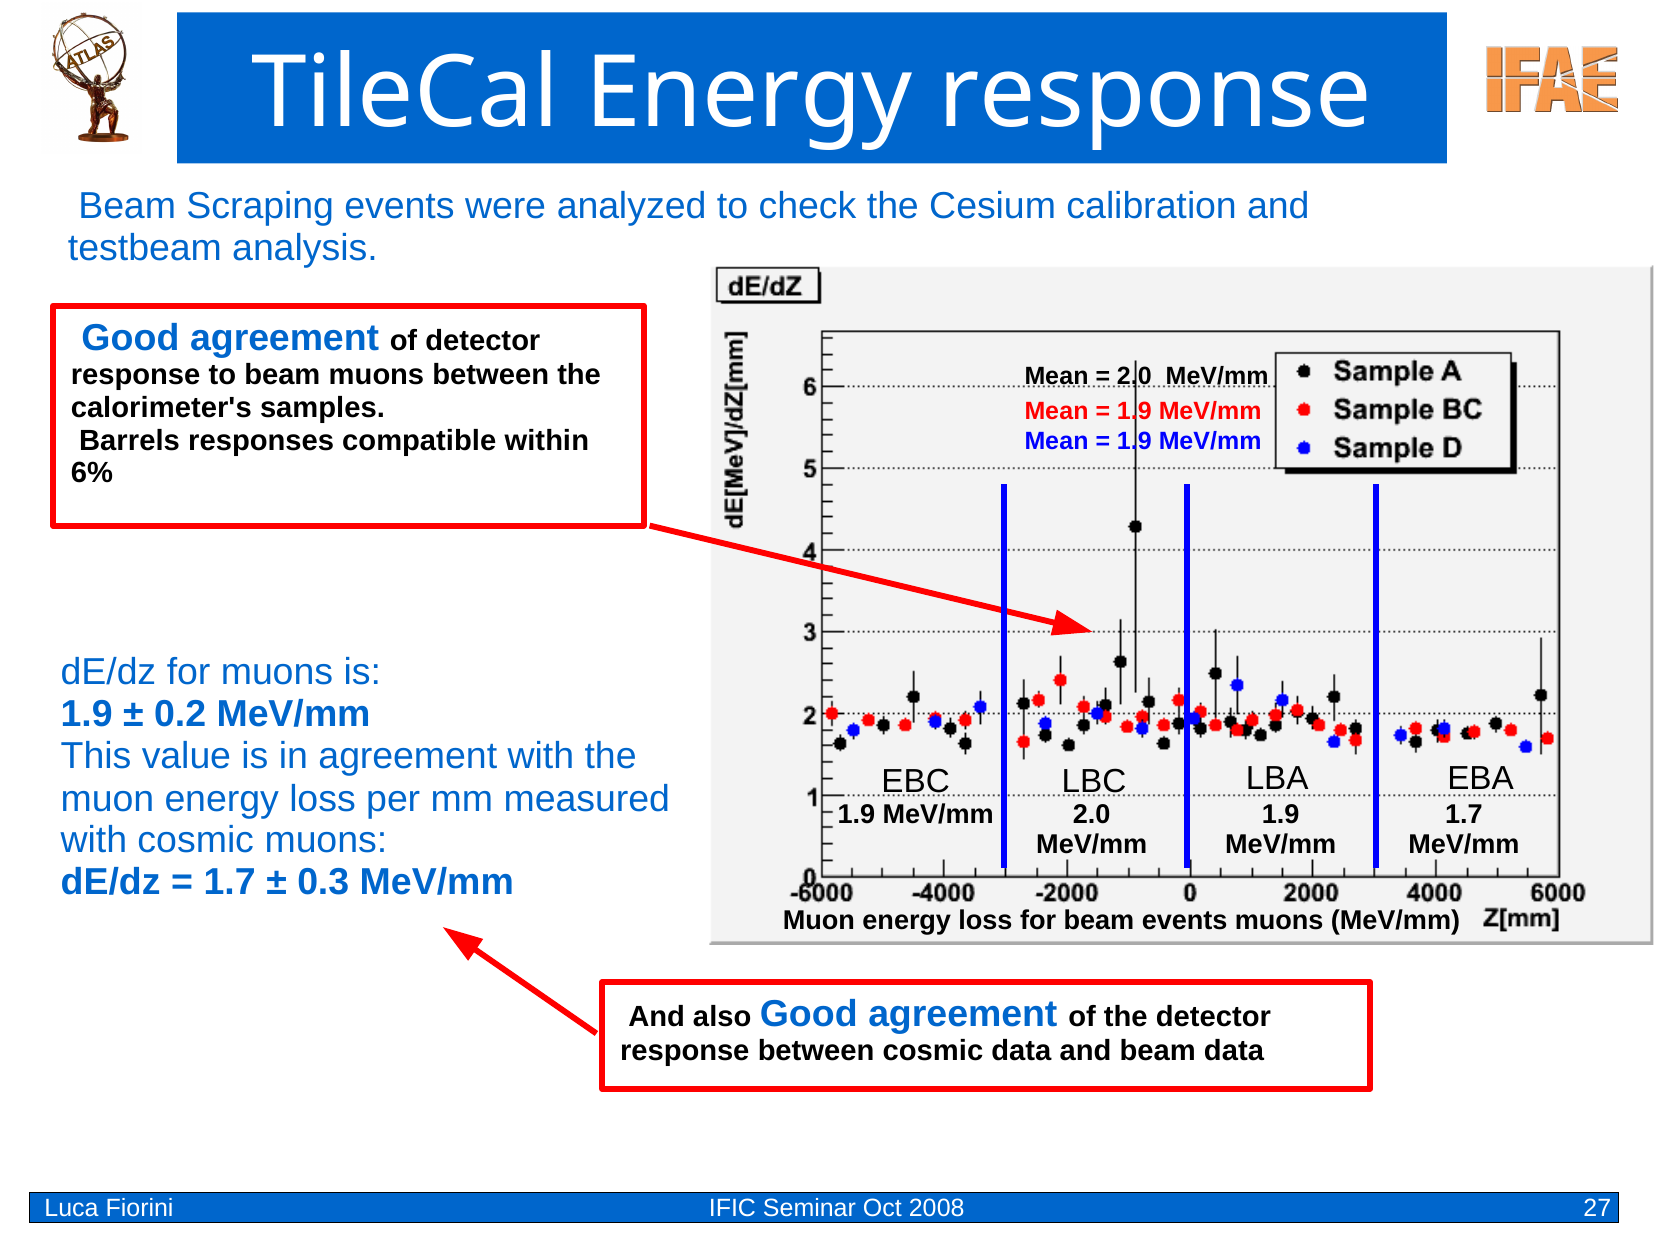

TileCal Energy response
 Beam Scraping events were analyzed to check the Cesium calibration and testbeam analysis.
 Good agreement of detector response to beam muons between the calorimeter's samples.
 Barrels responses compatible within 6%
Mean = 2.0 MeV/mm
Mean = 1.9 MeV/mm
Mean = 1.9 MeV/mm
dE/dz for muons is:
1.9 ± 0.2 MeV/mm
This value is in agreement with the muon energy loss per mm measured with cosmic muons:
dE/dz = 1.7 ± 0.3 MeV/mm
EBA
LBA
EBC
1.9 MeV/mm
LBC
2.0 MeV/mm
1.9 MeV/mm
1.7 MeV/mm
Muon energy loss for beam events muons (MeV/mm)
 And also Good agreement of the detector response between cosmic data and beam data
Luca Fiorini								IFIC Seminar Oct 2008								 27